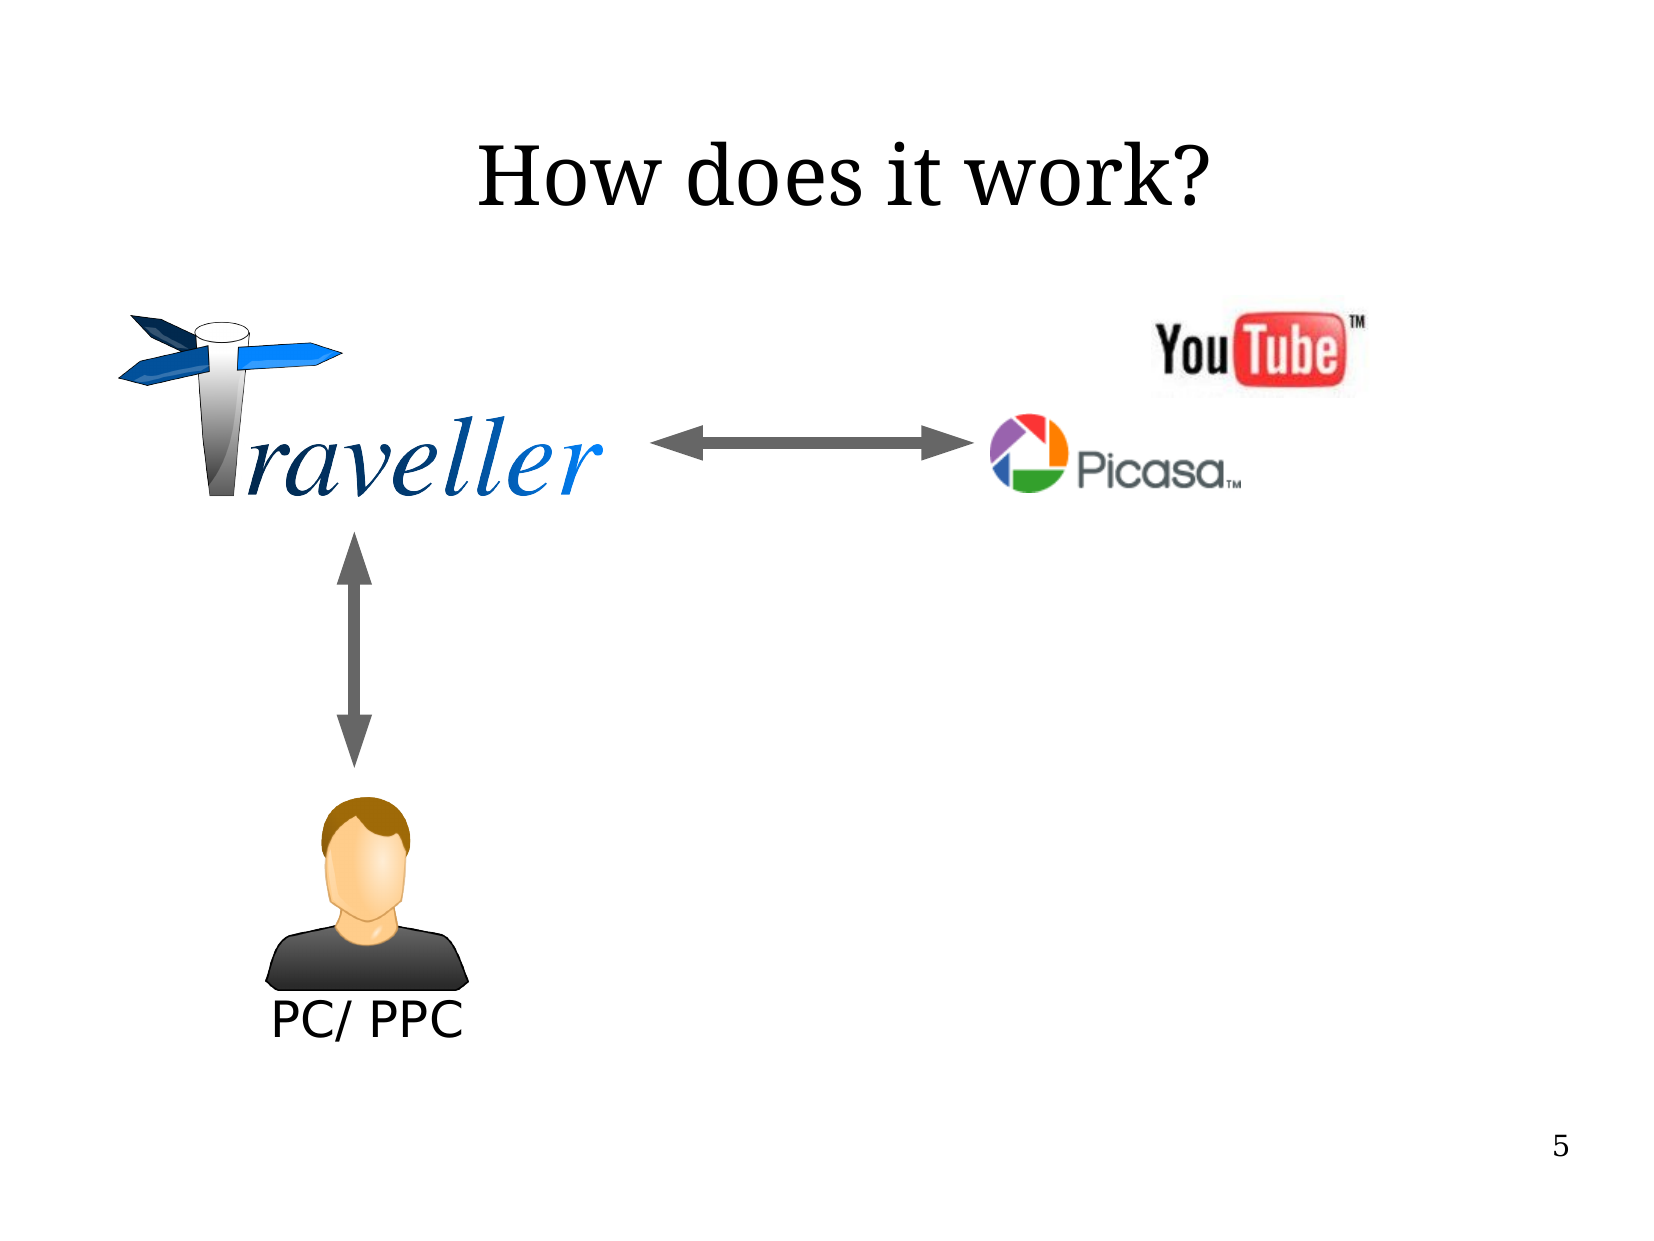

# How does it work?
PC/ PPC
5